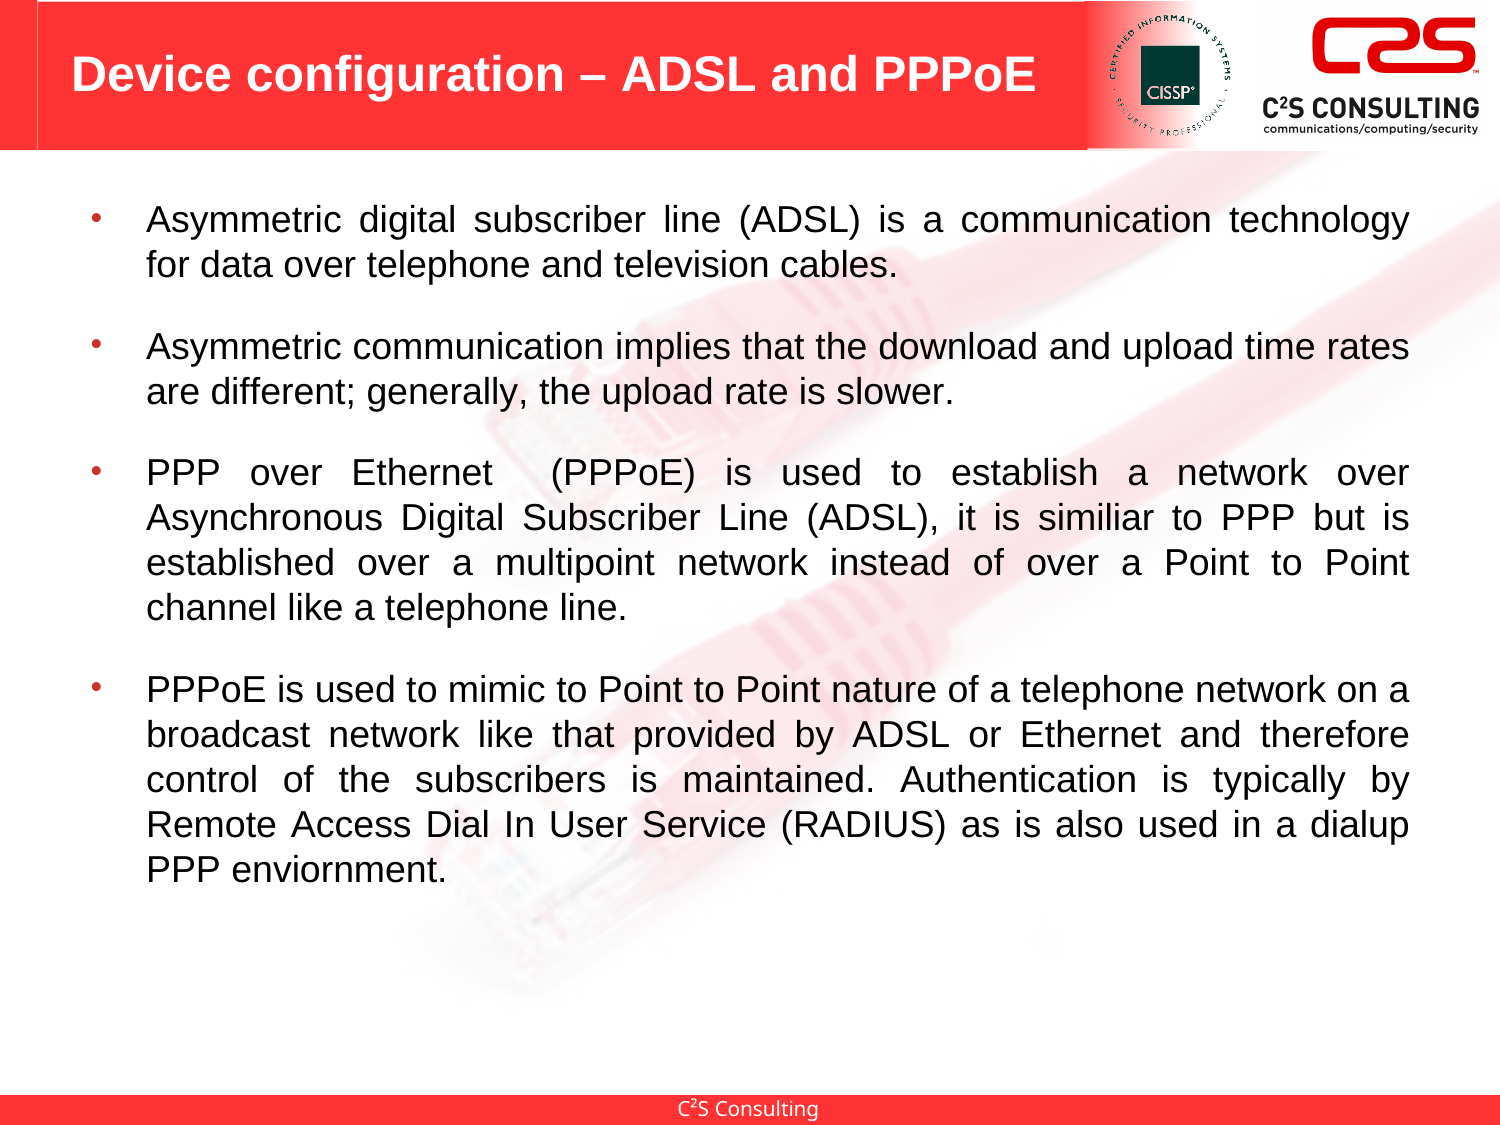

Device configuration – ADSL and PPPoE
# Asymmetric digital subscriber line (ADSL) is a communication technology for data over telephone and television cables.
Asymmetric communication implies that the download and upload time rates are different; generally, the upload rate is slower.
PPP over Ethernet (PPPoE) is used to establish a network over Asynchronous Digital Subscriber Line (ADSL), it is similiar to PPP but is established over a multipoint network instead of over a Point to Point channel like a telephone line.
PPPoE is used to mimic to Point to Point nature of a telephone network on a broadcast network like that provided by ADSL or Ethernet and therefore control of the subscribers is maintained. Authentication is typically by Remote Access Dial In User Service (RADIUS) as is also used in a dialup PPP enviornment.